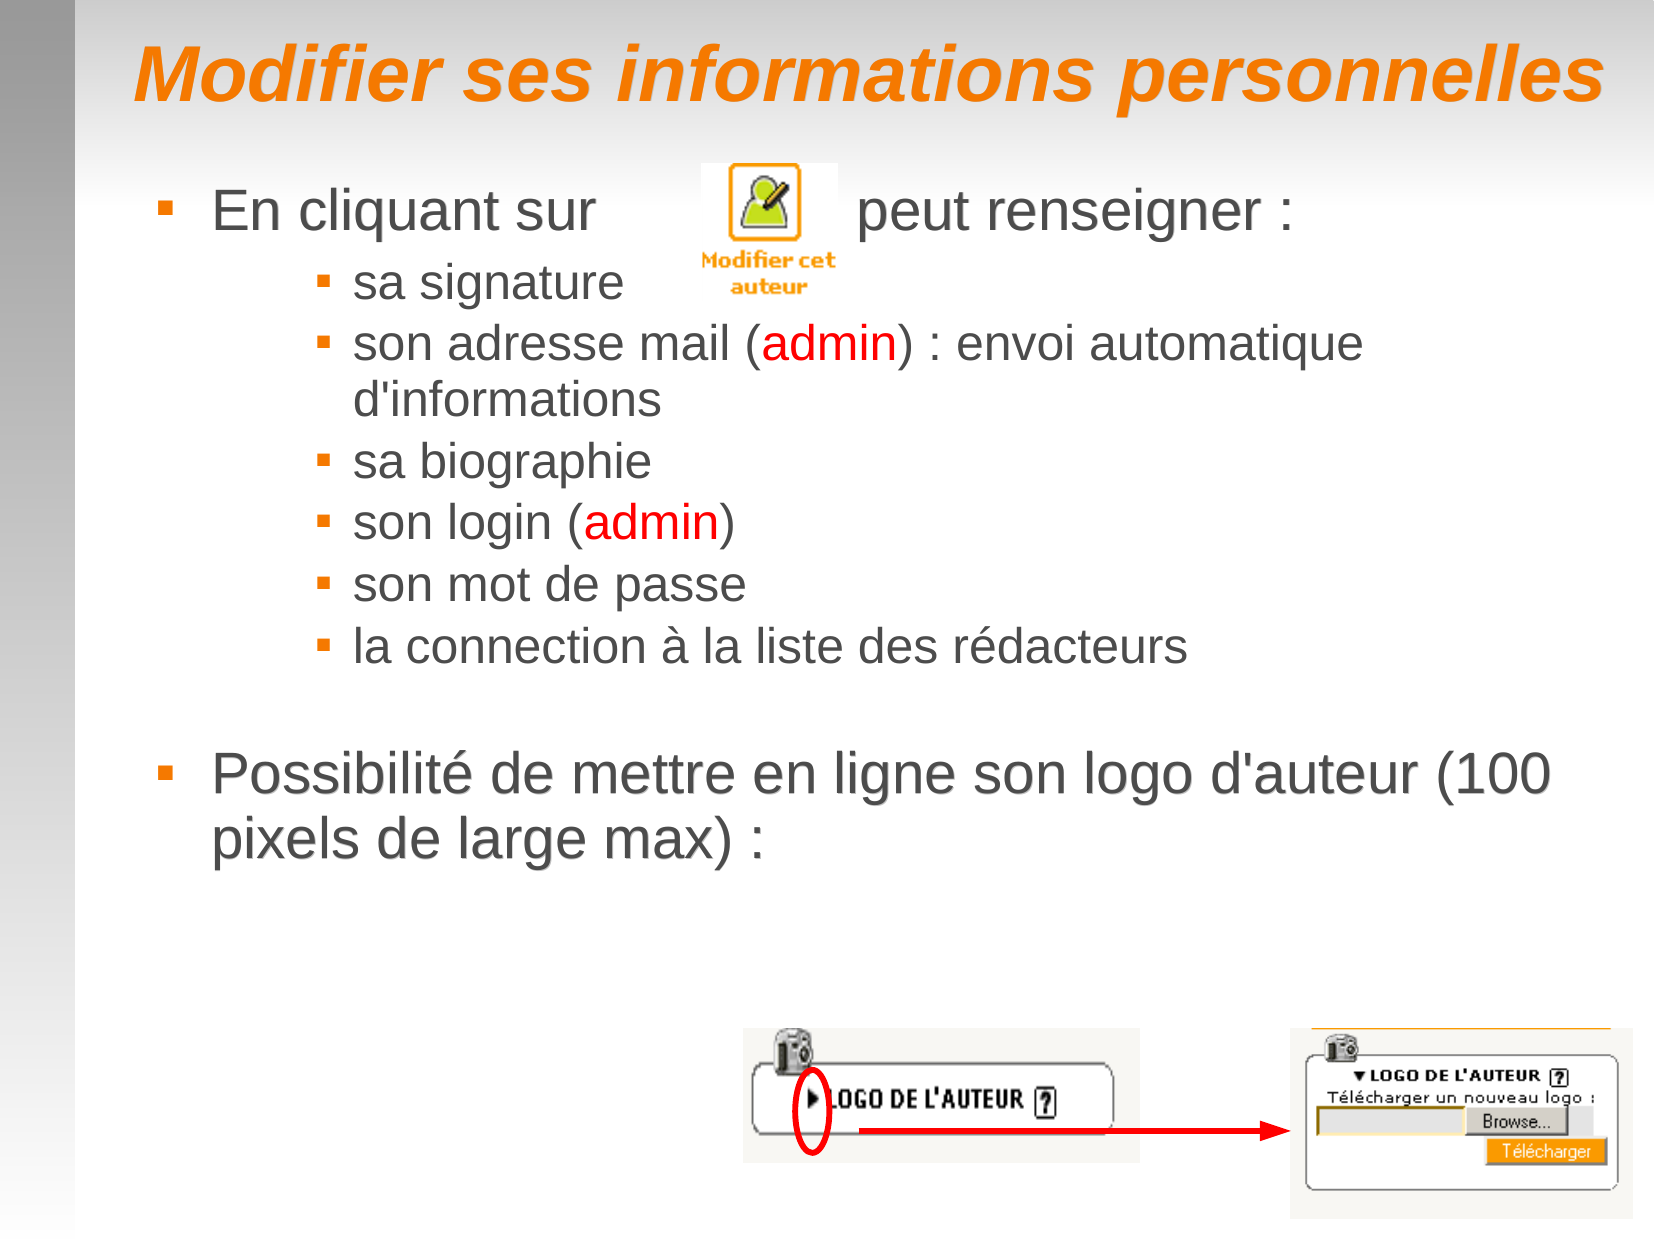

# Modifier ses informations personnelles
En cliquant sur on peut renseigner :
sa signature
son adresse mail (admin) : envoi automatique d'informations
sa biographie
son login (admin)
son mot de passe
la connection à la liste des rédacteurs
Possibilité de mettre en ligne son logo d'auteur (100 pixels de large max) :